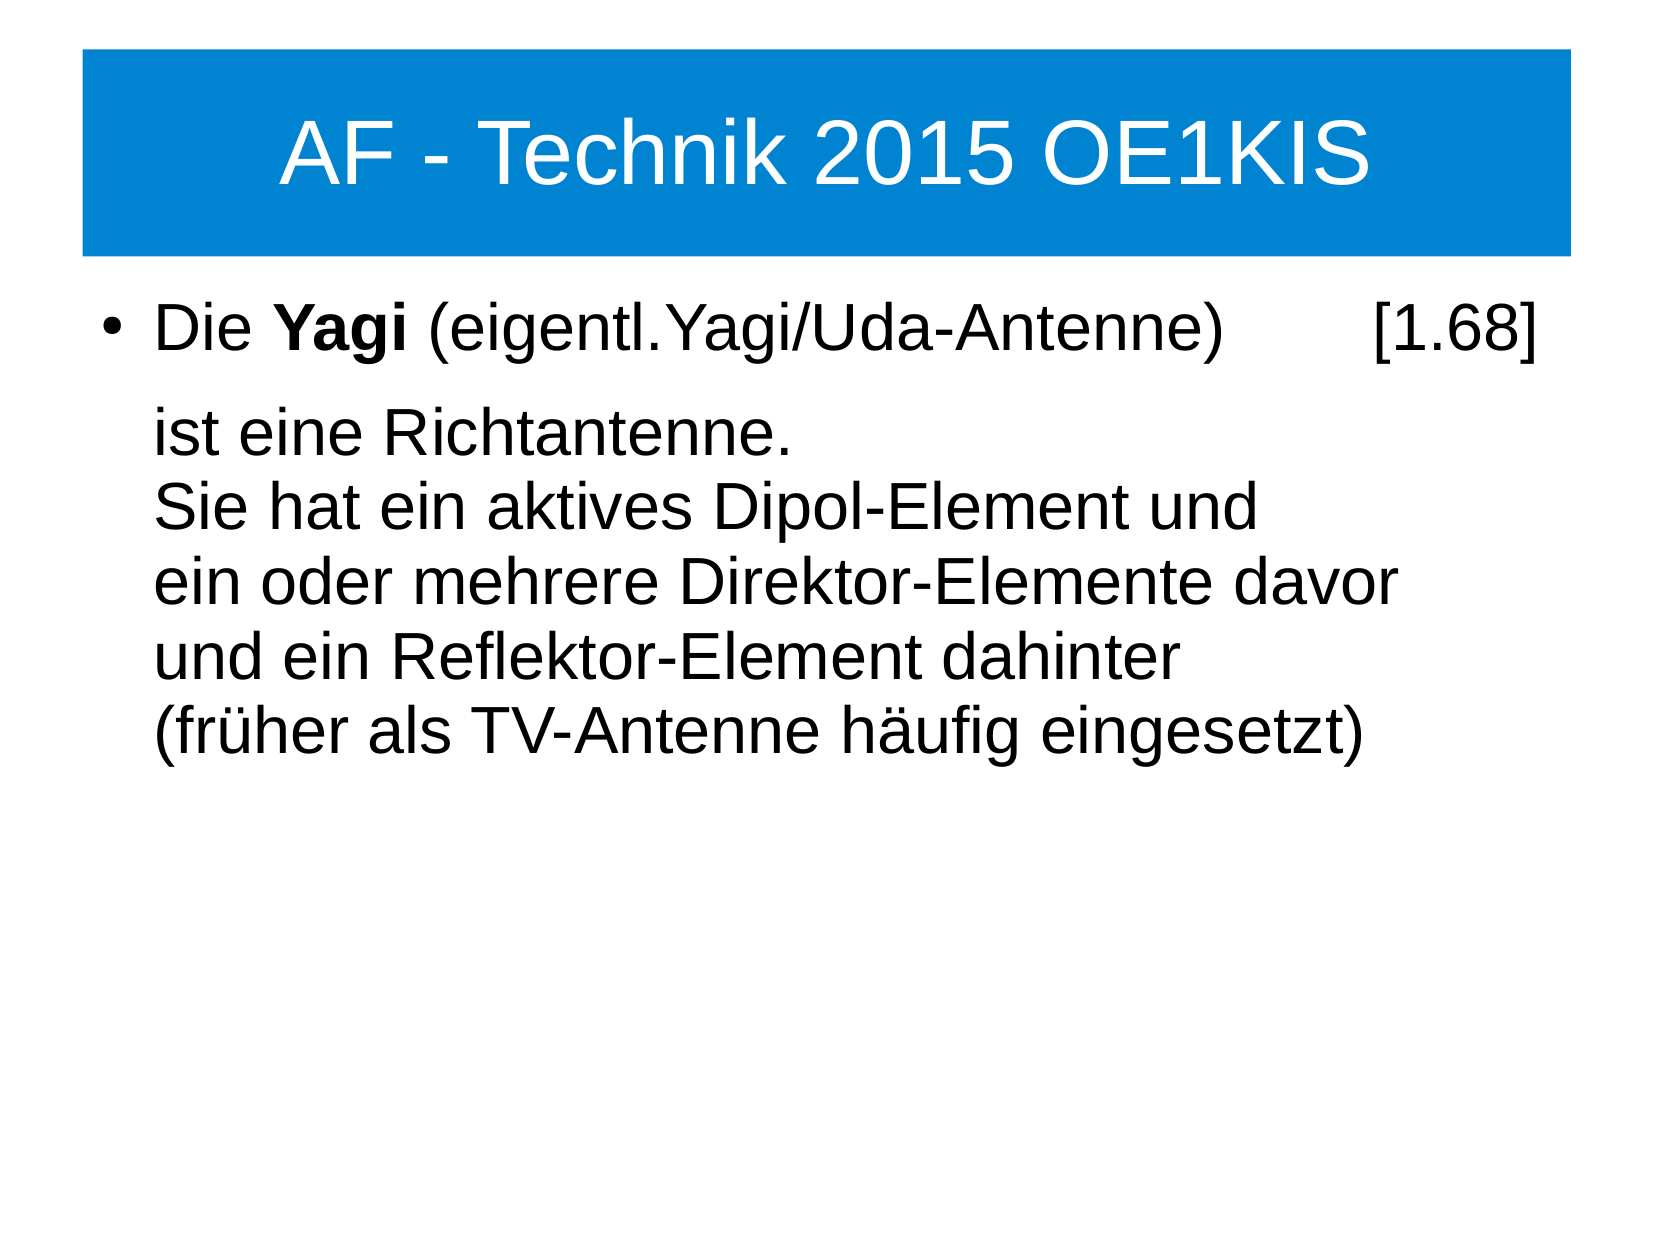

# AF - Technik 2015 OE1KIS
Die Yagi (eigentl.Yagi/Uda-Antenne) [1.68]
ist eine Richtantenne.
Sie hat ein aktives Dipol-Element und
ein oder mehrere Direktor-Elemente davor
und ein Reflektor-Element dahinter
(früher als TV-Antenne häufig eingesetzt)